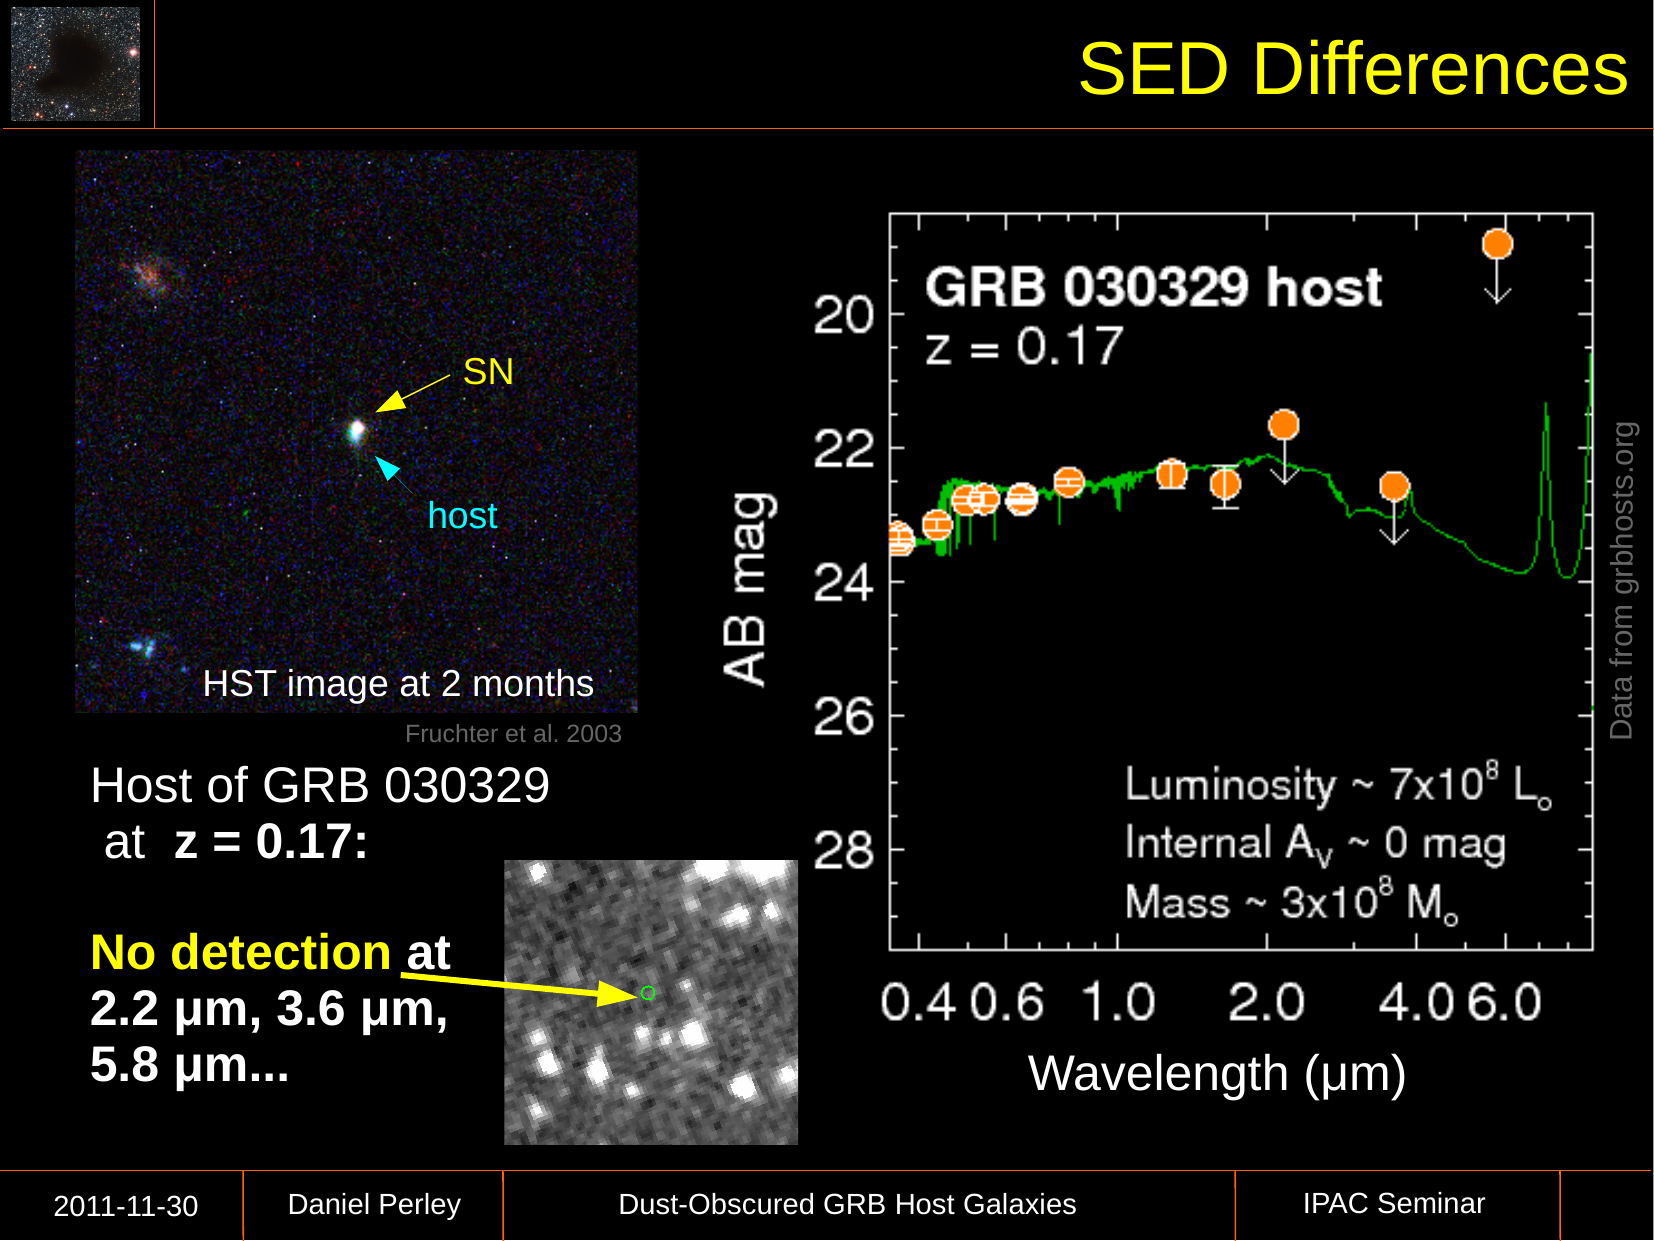

# SED Differences
SN
host
Data from grbhosts.org
HST image at 2 months
Fruchter et al. 2003
Host of GRB 030329
 at z = 0.17:
No detection at
2.2 μm, 3.6 μm,
5.8 μm...
Wavelength (μm)
2011-11-30